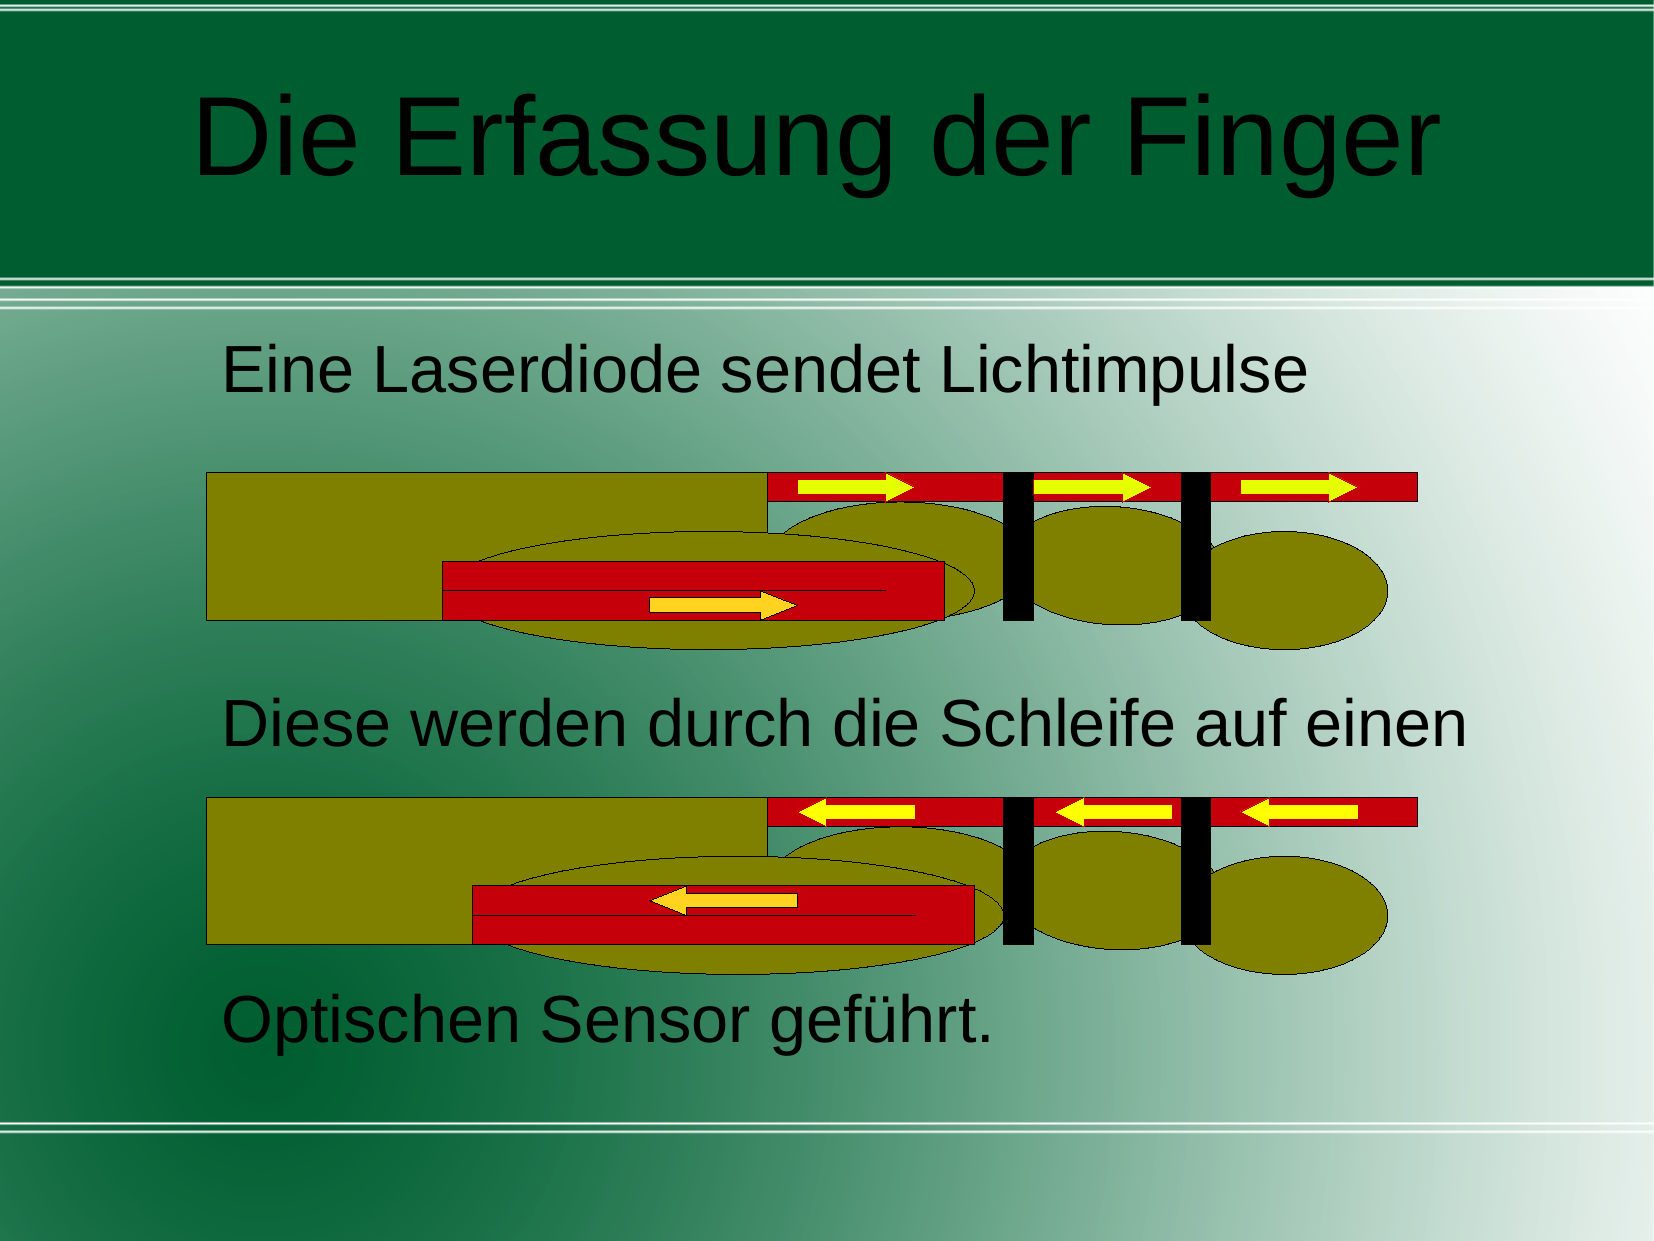

Die Erfassung der Finger
Eine Laserdiode sendet Lichtimpulse
Diese werden durch die Schleife auf einen
Optischen Sensor geführt.